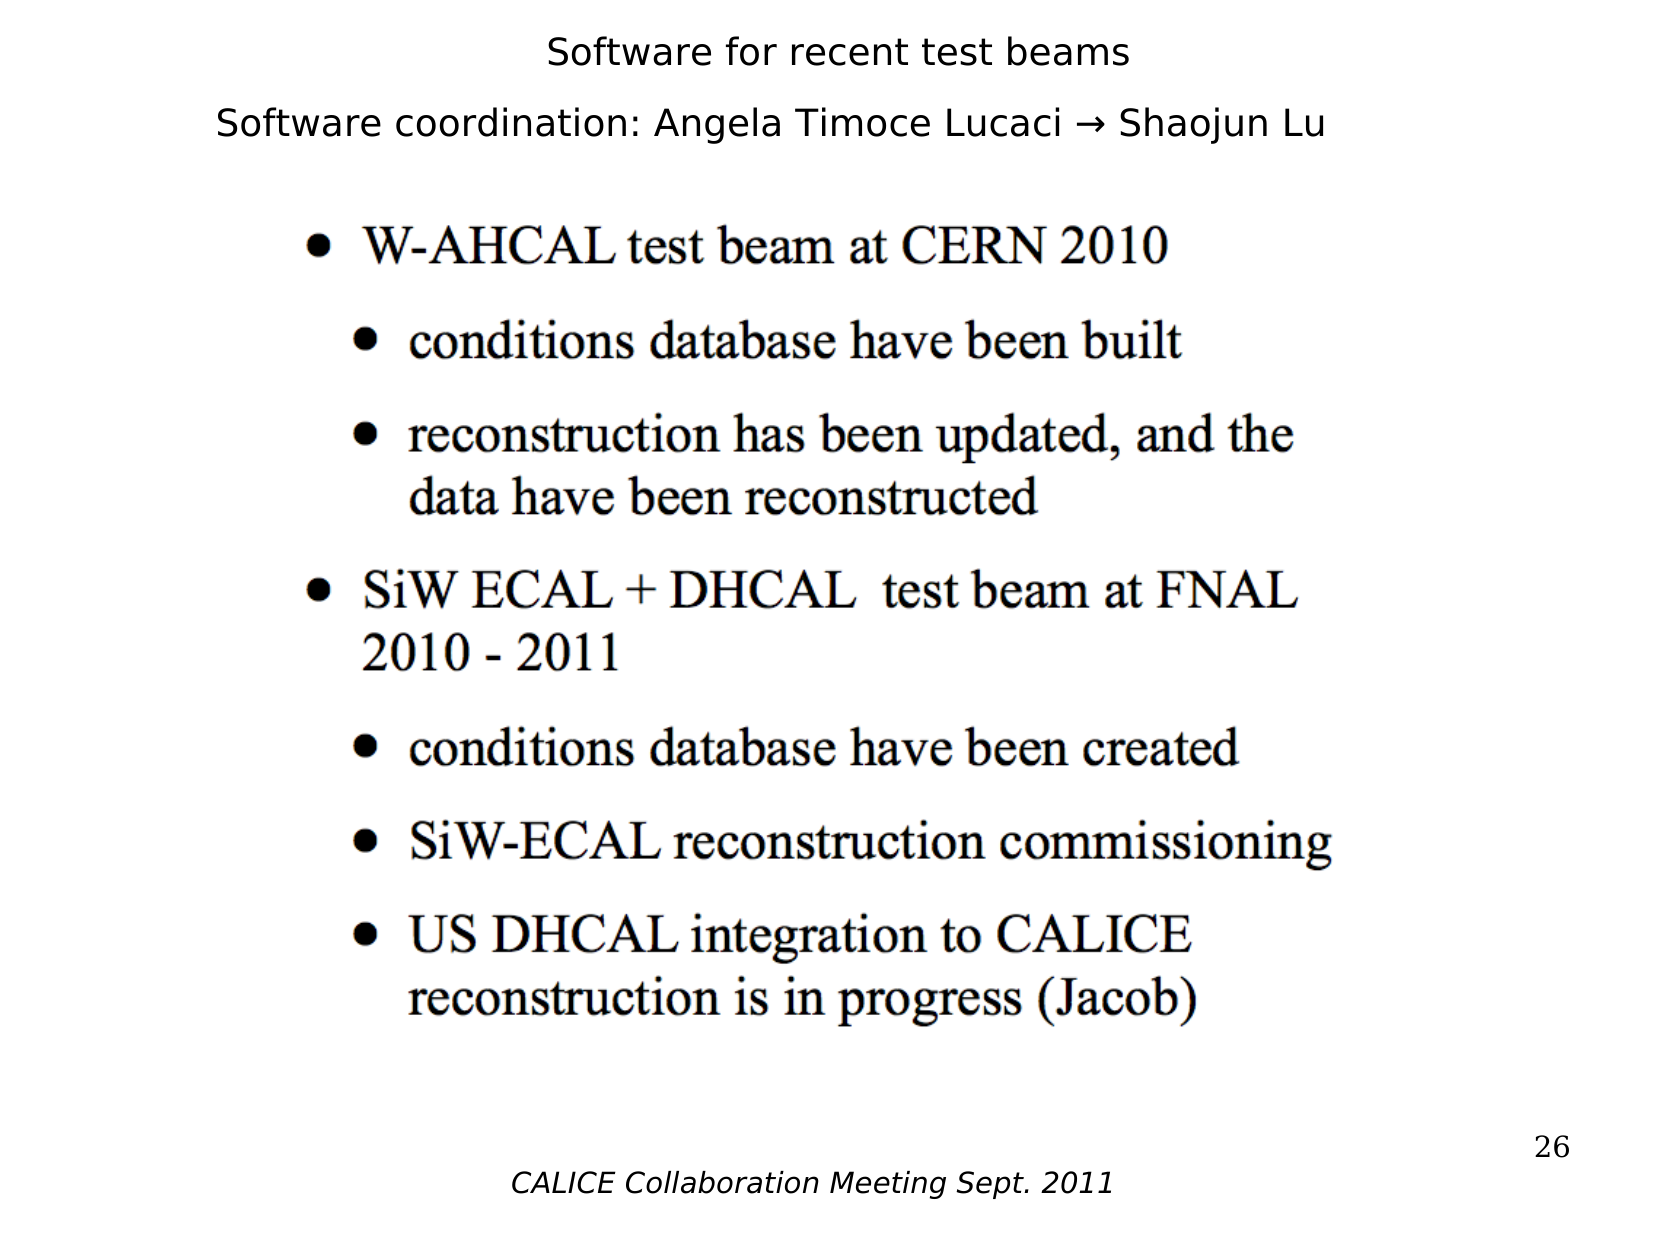

Software for recent test beams
Software coordination: Angela Timoce Lucaci → Shaojun Lu
26